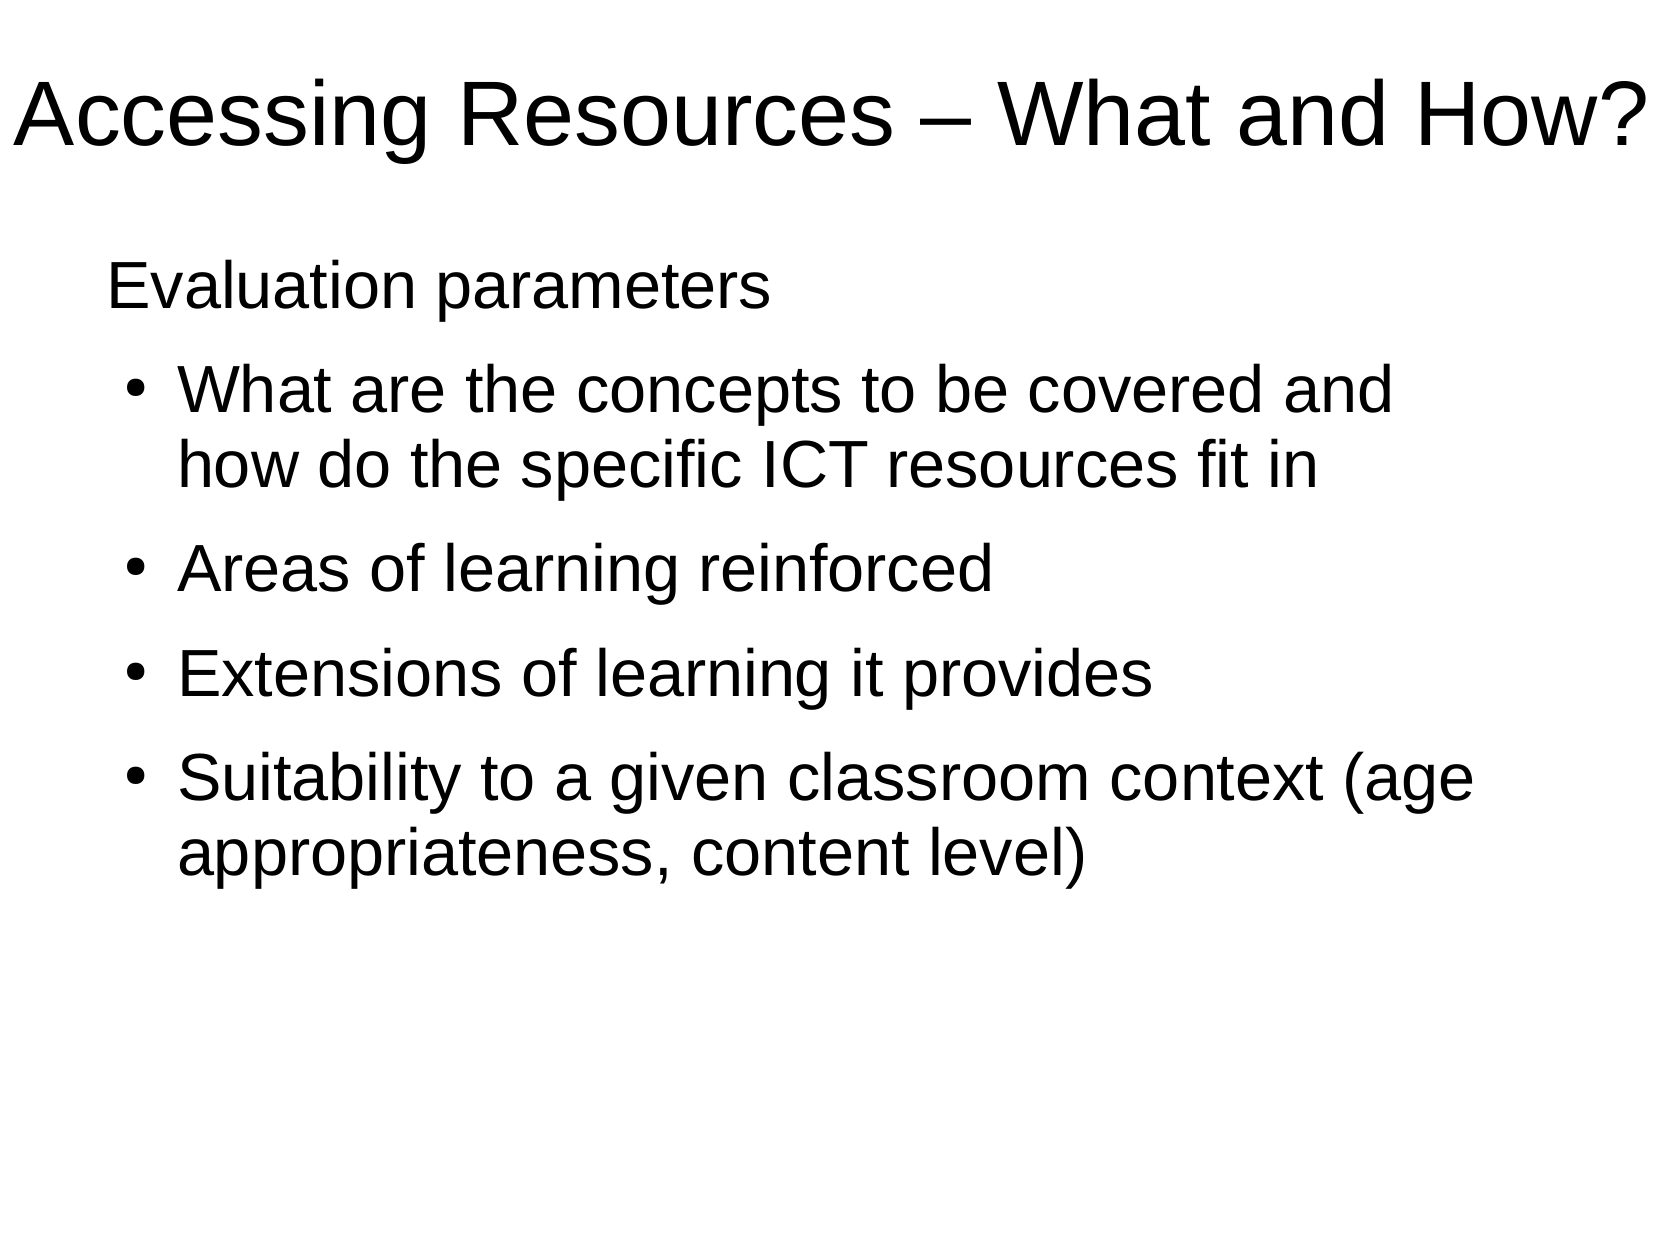

# Accessing Resources – What and How?
Evaluation parameters
What are the concepts to be covered and
how do the specific ICT resources fit in
Areas of learning reinforced
Extensions of learning it provides
Suitability to a given classroom context (age appropriateness, content level)